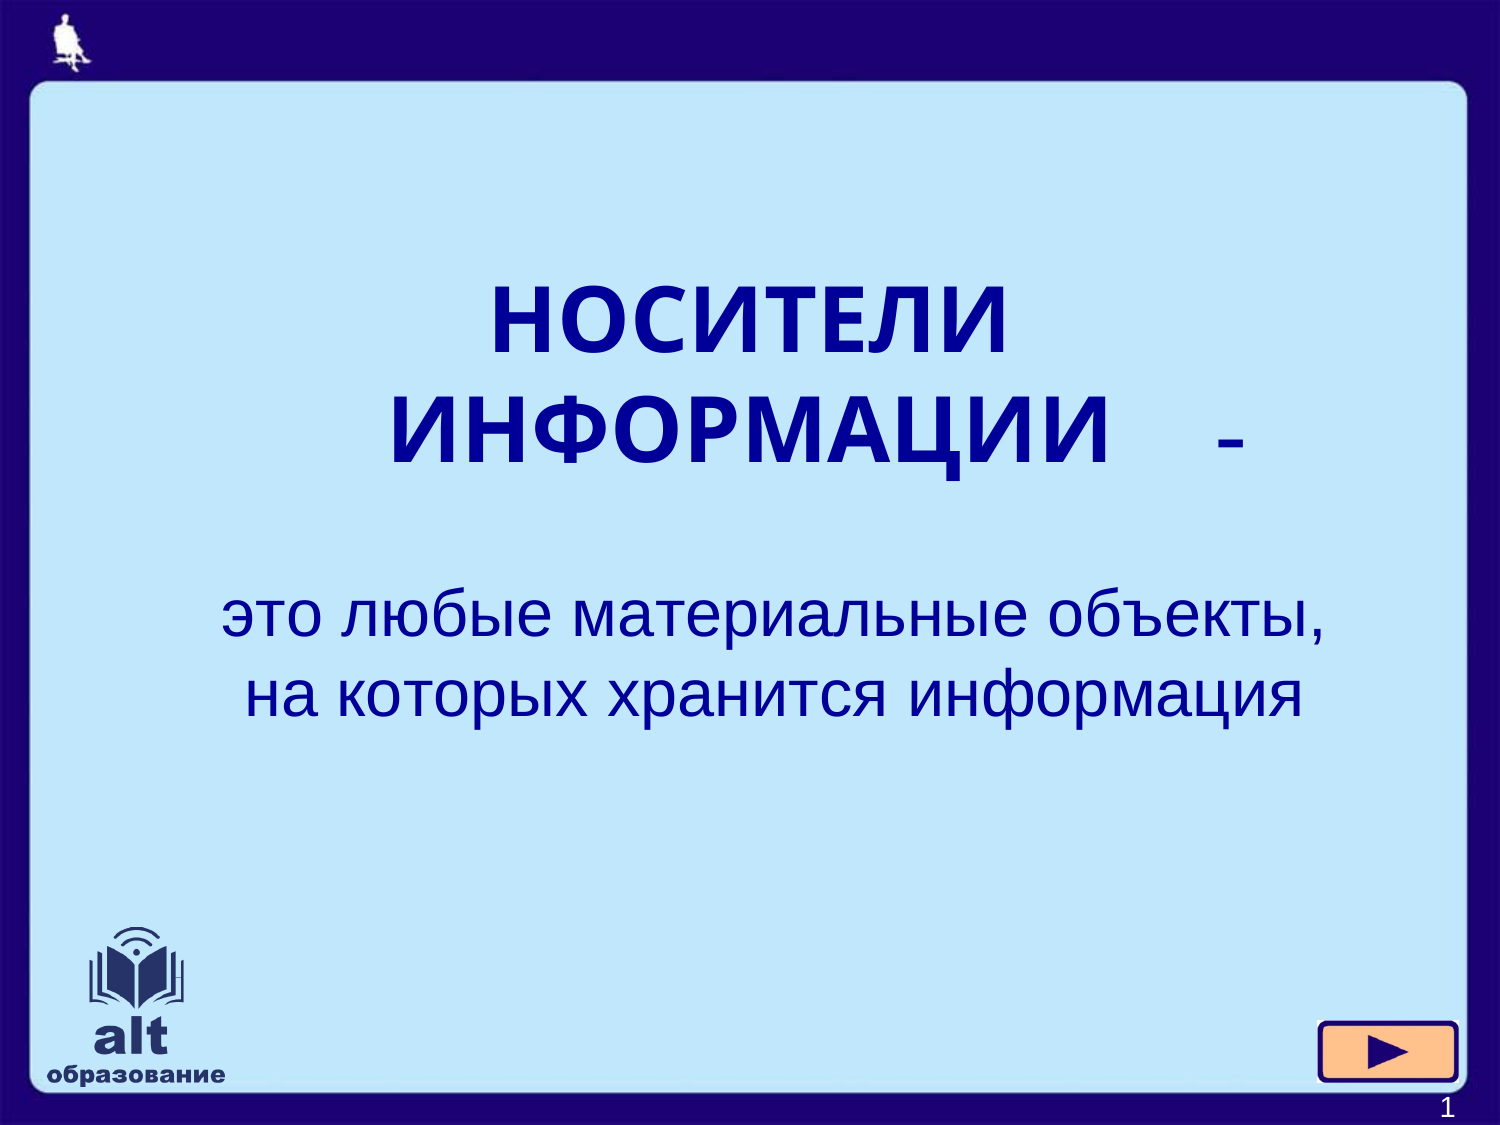

# НОСИТЕЛИ ИНФОРМАЦИИ
-
это любые материальные объекты, на которых хранится информация